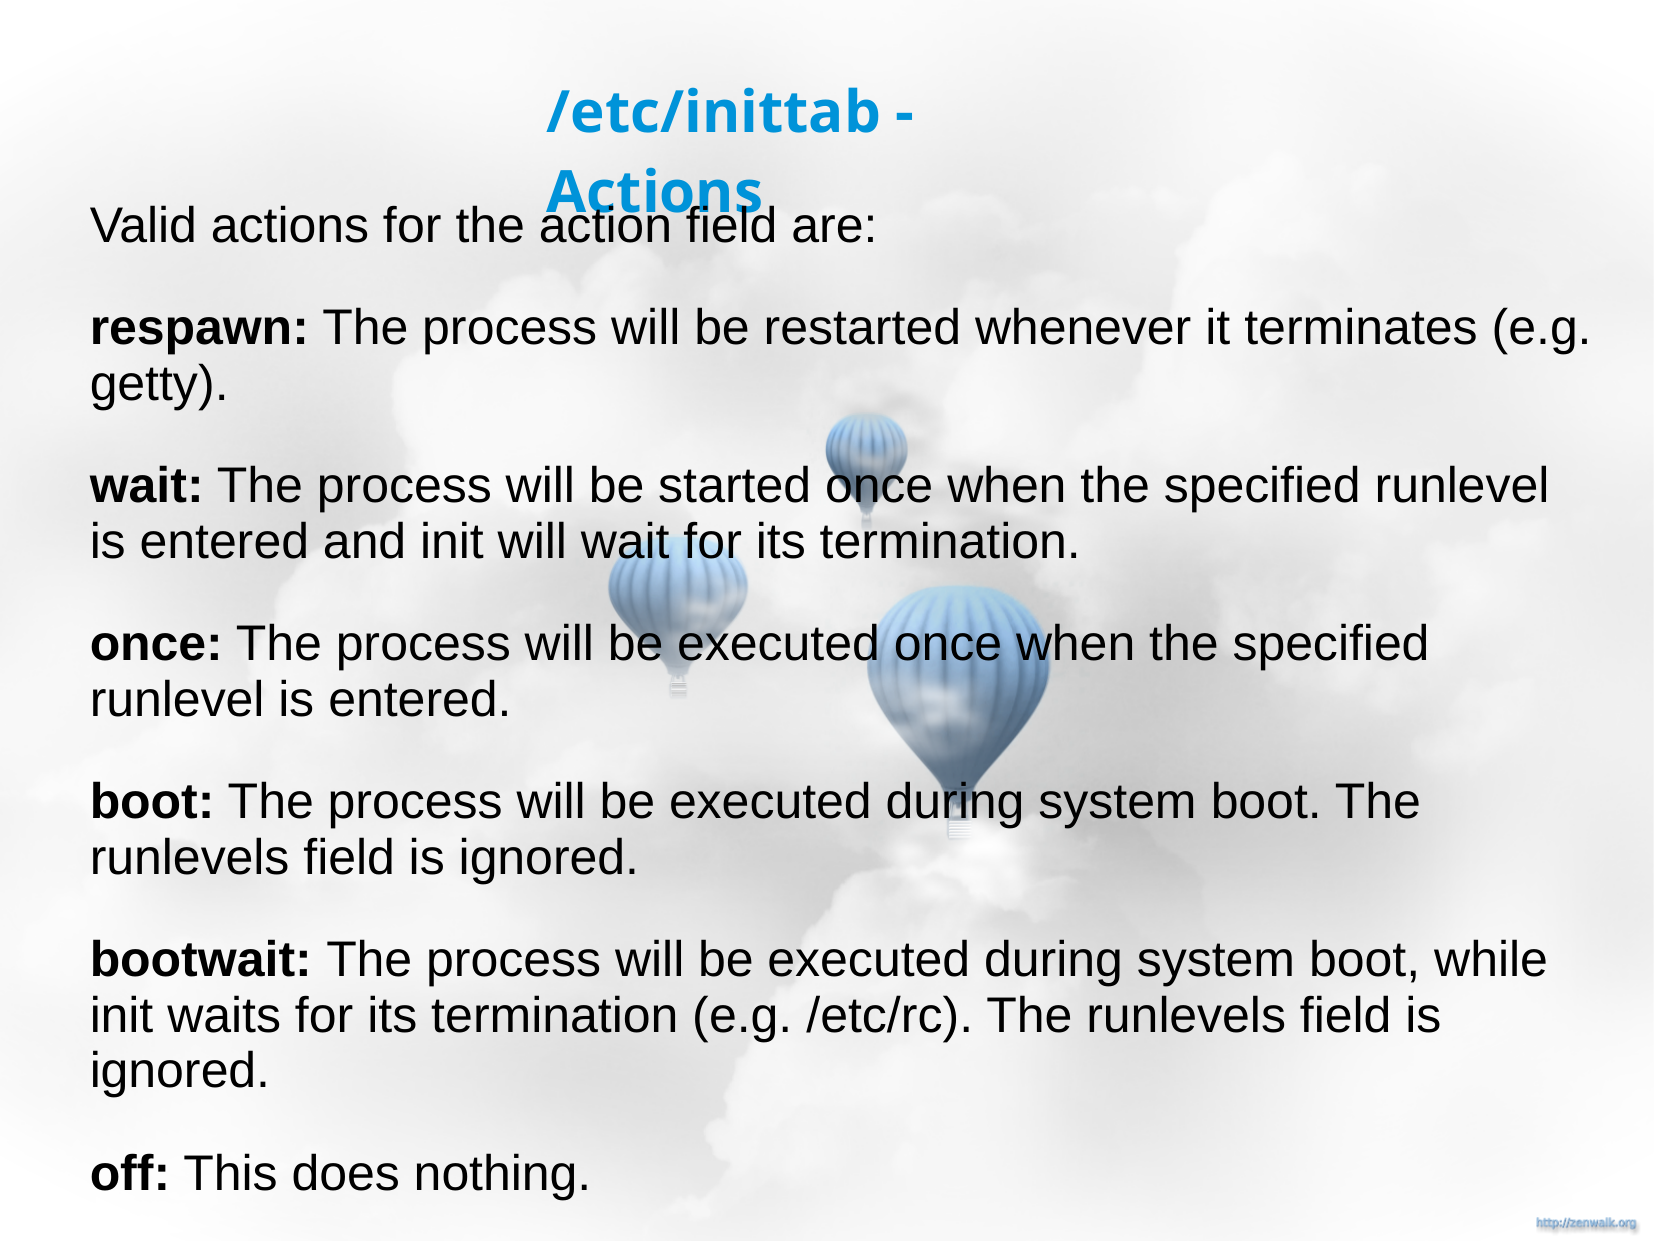

/etc/inittab - Actions
Valid actions for the action field are:
respawn: The process will be restarted whenever it terminates (e.g. getty).
wait: The process will be started once when the specified runlevel is entered and init will wait for its termination.
once: The process will be executed once when the specified runlevel is entered.
boot: The process will be executed during system boot. The runlevels field is ignored.
bootwait: The process will be executed during system boot, while init waits for its termination (e.g. /etc/rc). The runlevels field is ignored.
off: This does nothing.